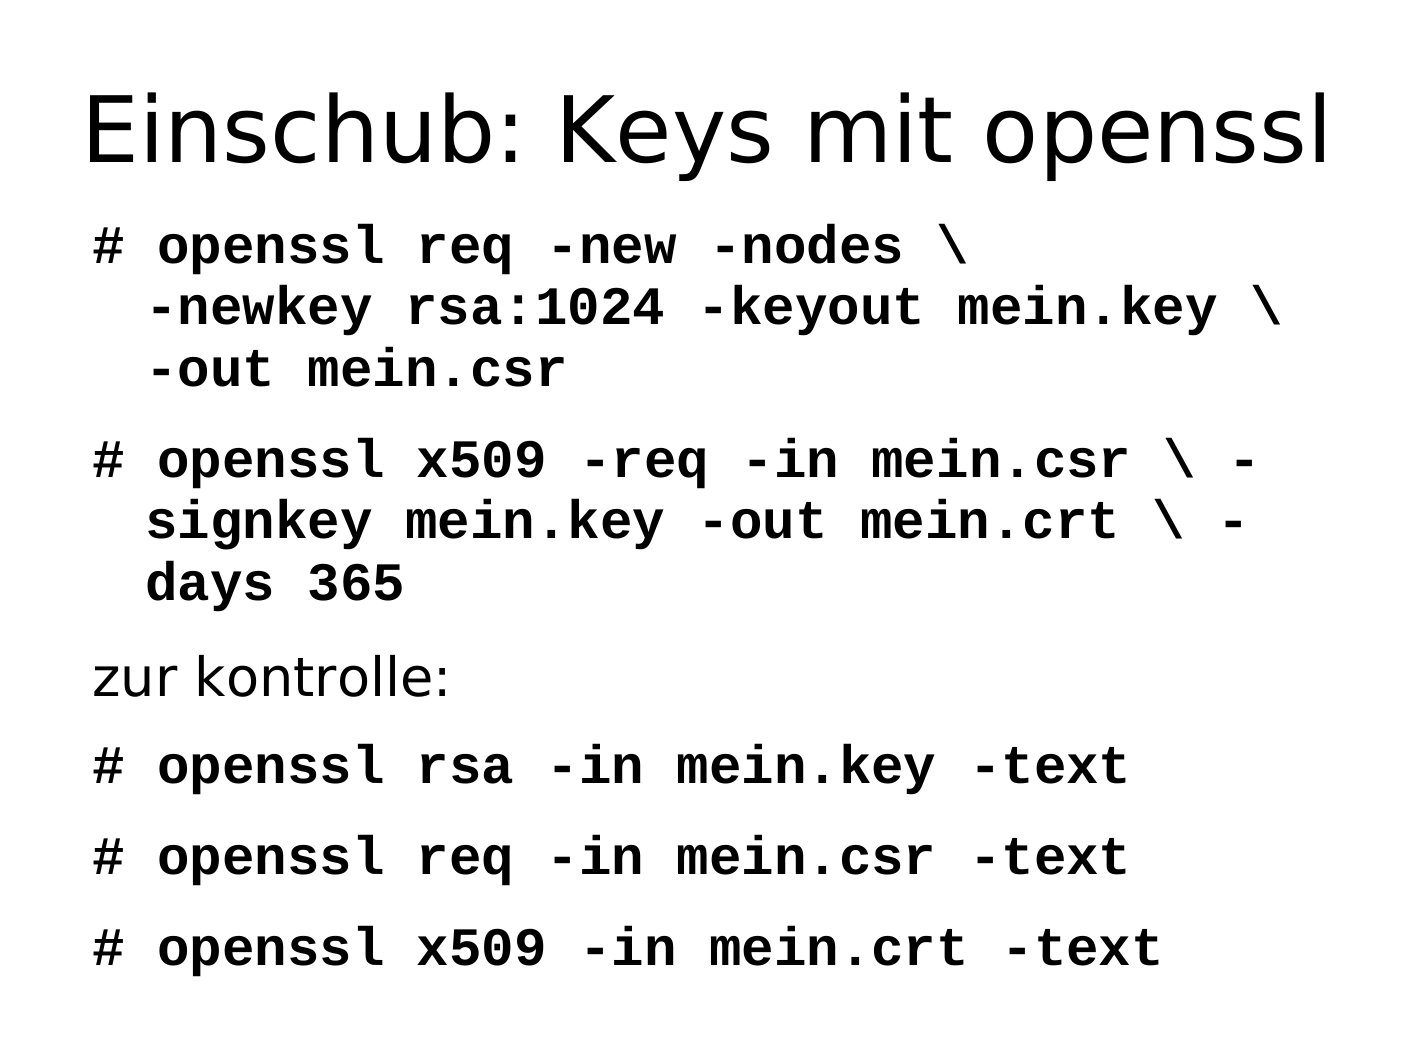

# Einschub: Keys mit openssl
# openssl req -new -nodes \ -newkey rsa:1024 -keyout mein.key \ -out mein.csr
# openssl x509 -req -in mein.csr \ -signkey mein.key -out mein.crt \ -days 365
zur kontrolle:
# openssl rsa -in mein.key -text
# openssl req -in mein.csr -text
# openssl x509 -in mein.crt -text